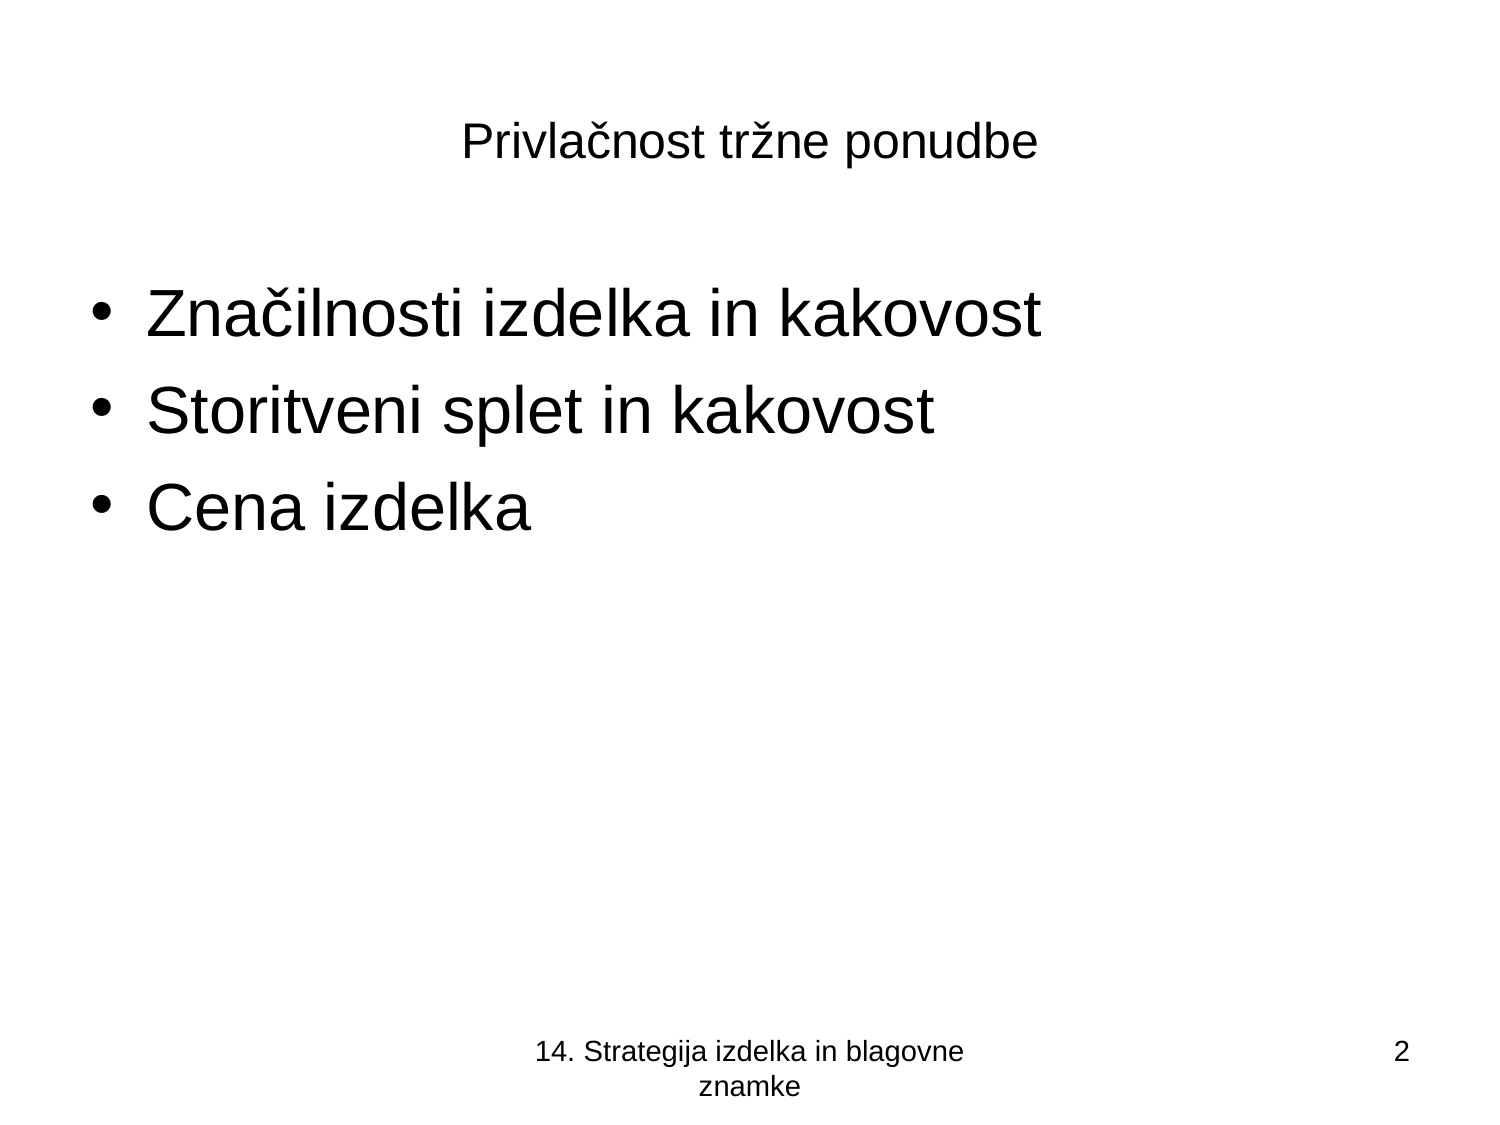

# Privlačnost tržne ponudbe
Značilnosti izdelka in kakovost
Storitveni splet in kakovost
Cena izdelka
14. Strategija izdelka in blagovne znamke
1